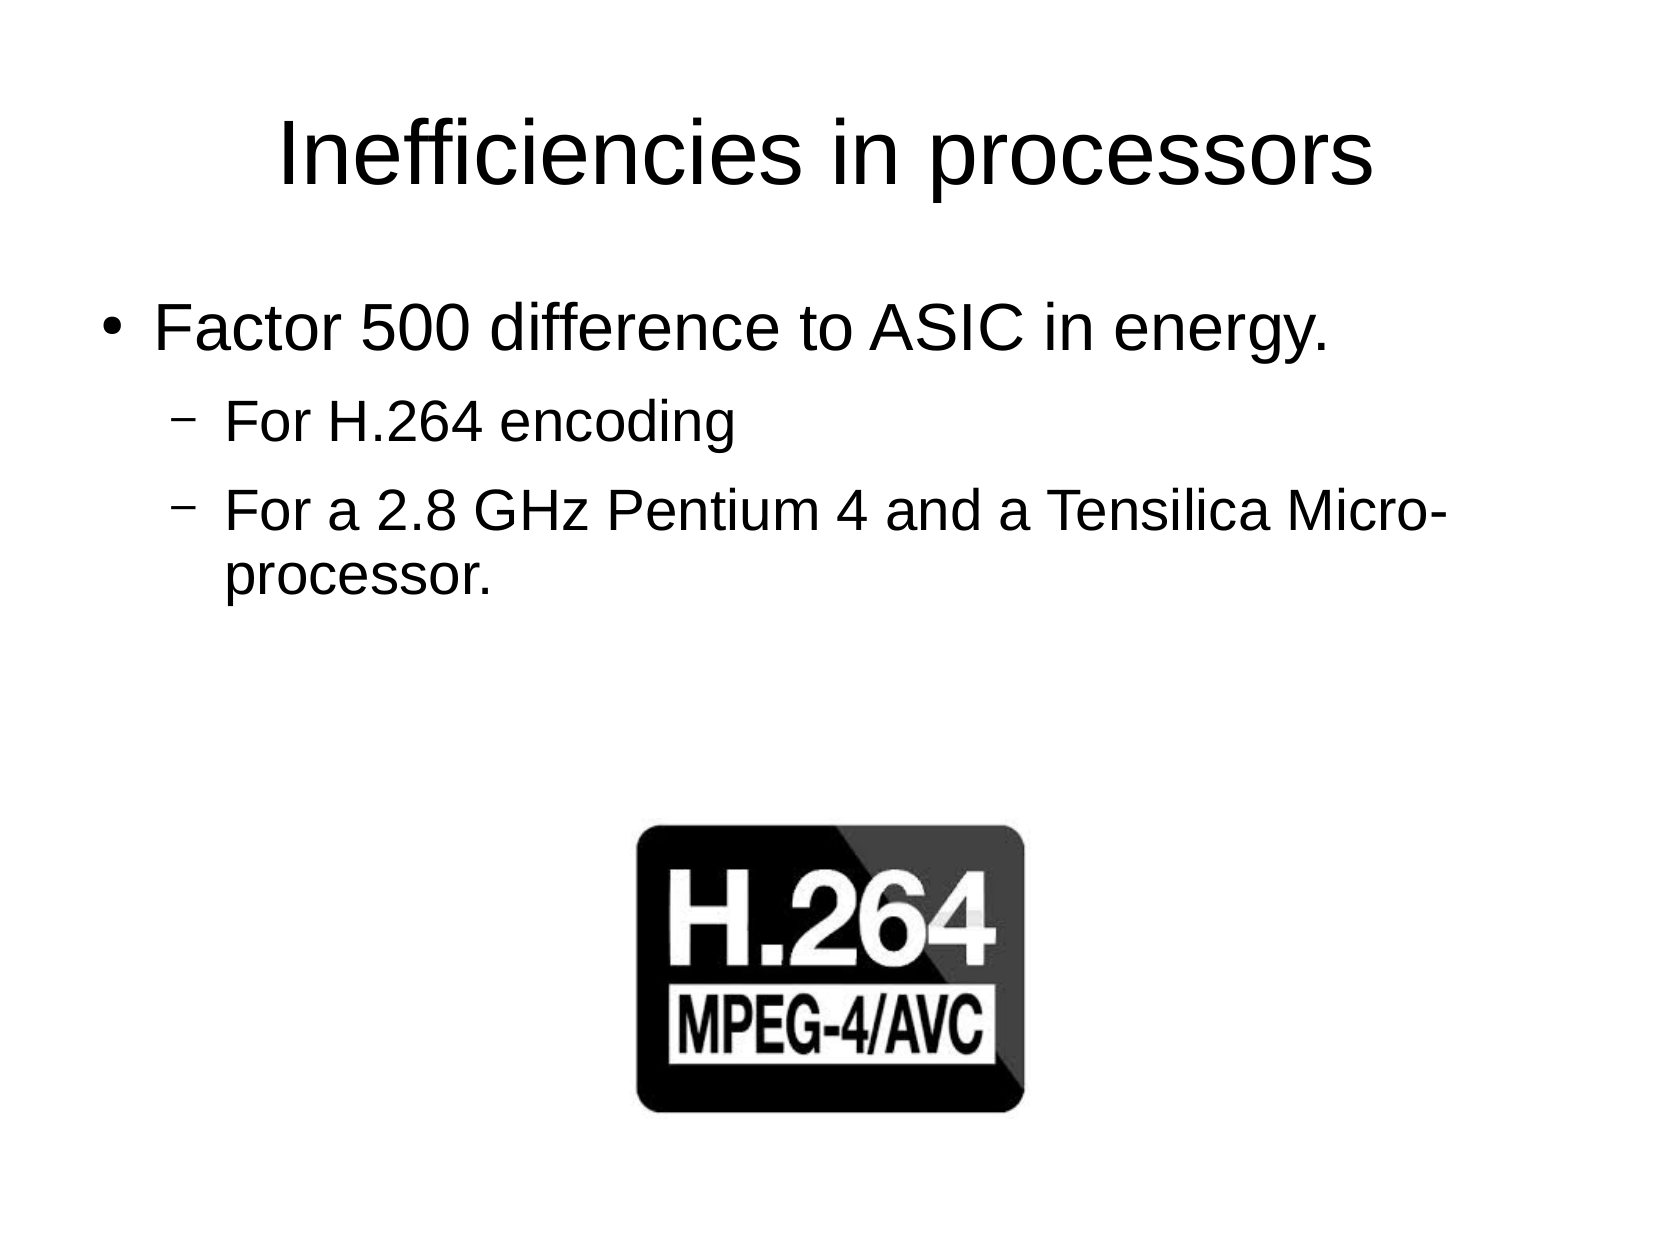

# Inefficiencies in processors
Factor 500 difference to ASIC in energy.
For H.264 encoding
For a 2.8 GHz Pentium 4 and a Tensilica Micro-processor.